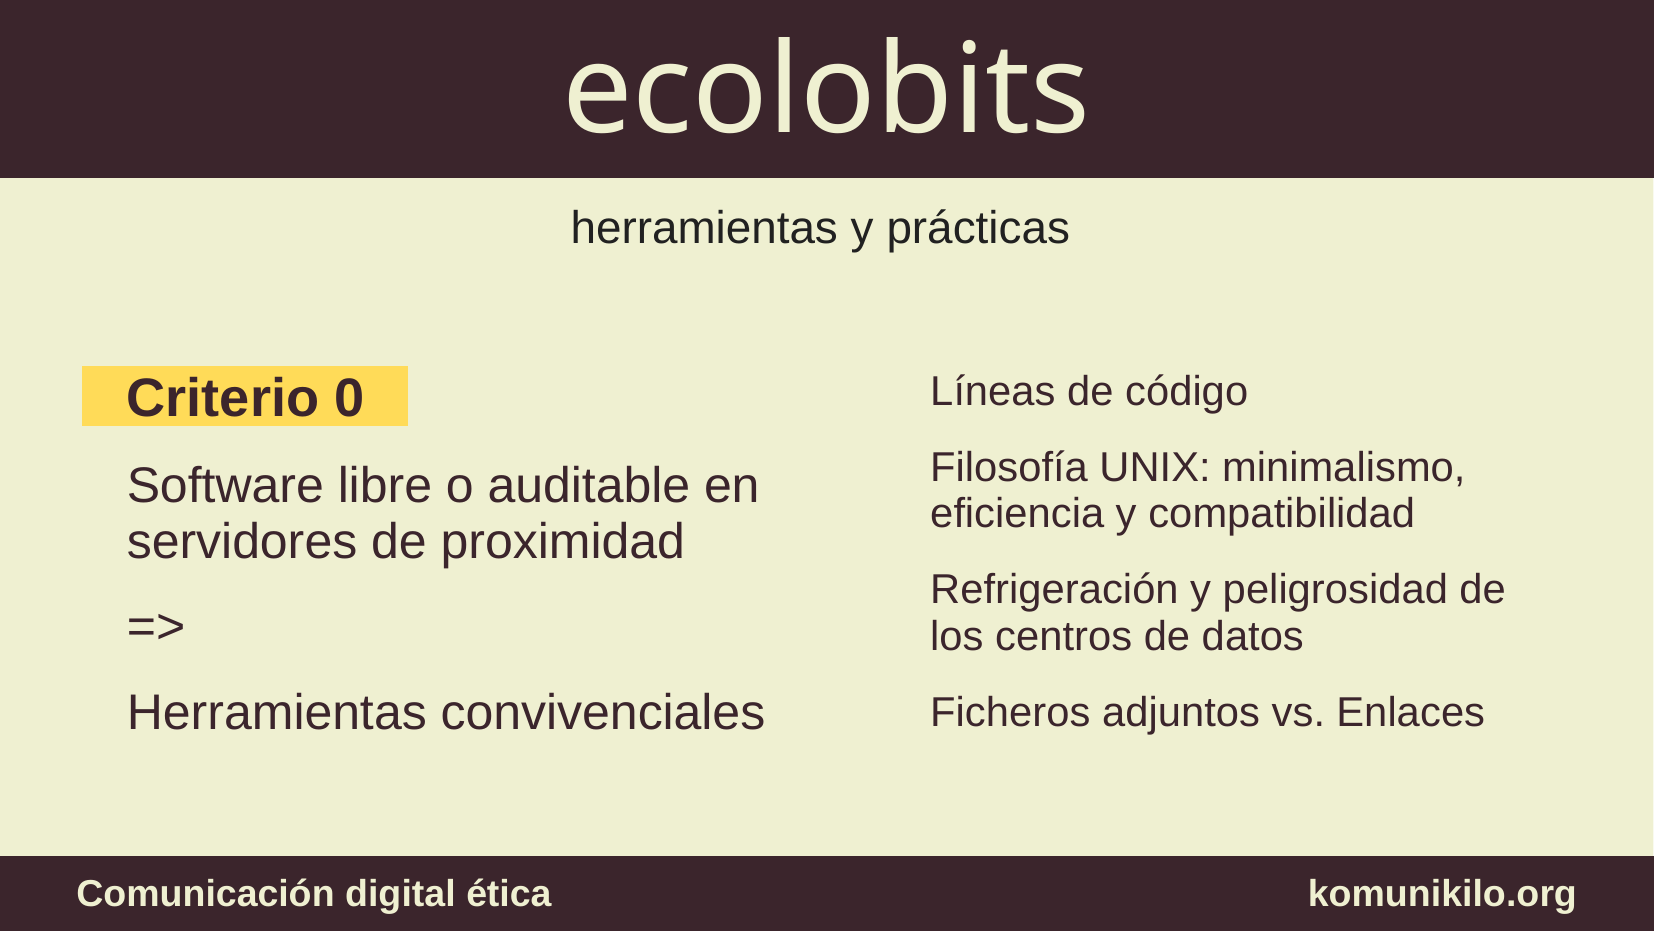

# ecolobits
herramientas y prácticas
Criterio 0
Software libre o auditable en servidores de proximidad
=>
Herramientas convivenciales
Líneas de código
Filosofía UNIX: minimalismo, eficiencia y compatibilidad
Refrigeración y peligrosidad de los centros de datos
Ficheros adjuntos vs. Enlaces
Comunicación digital ética komunikilo.org